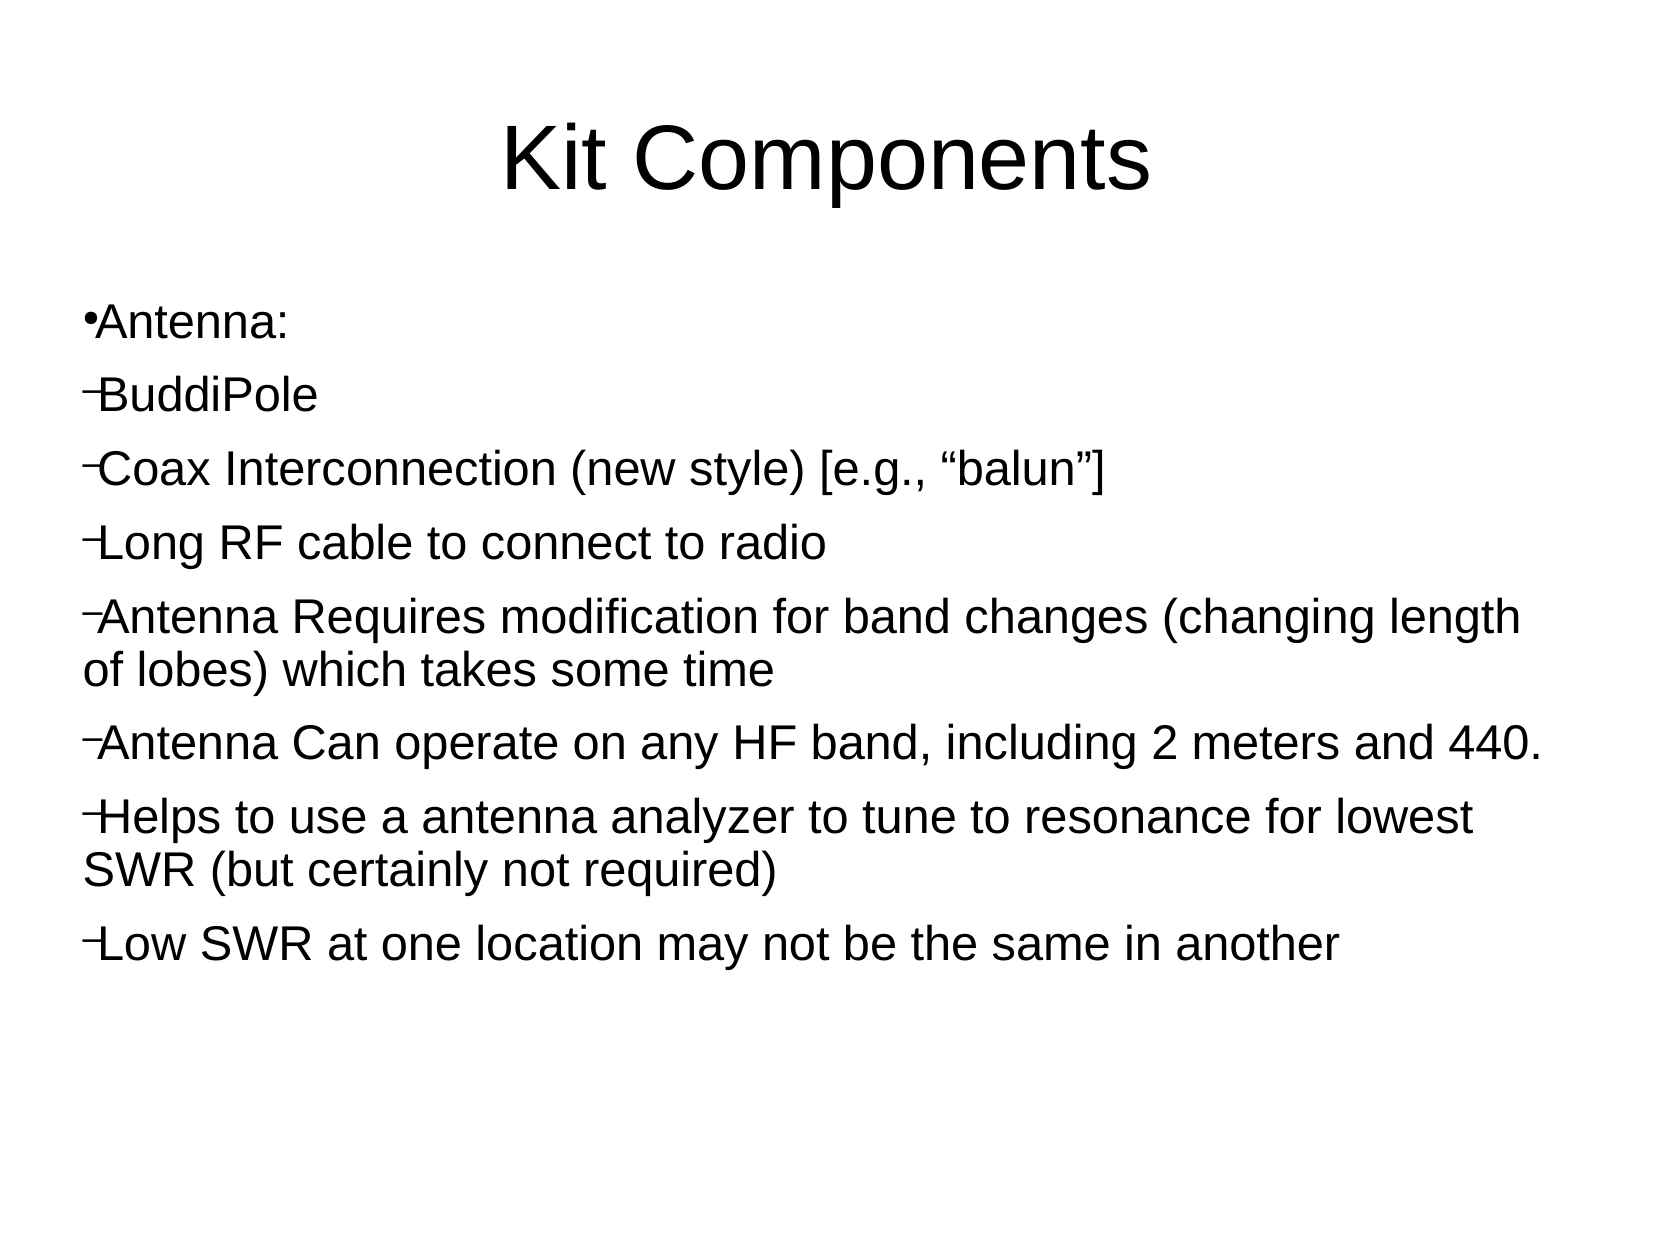

# Kit Components
Antenna:
BuddiPole
Coax Interconnection (new style) [e.g., “balun”]
Long RF cable to connect to radio
Antenna Requires modification for band changes (changing length of lobes) which takes some time
Antenna Can operate on any HF band, including 2 meters and 440.
Helps to use a antenna analyzer to tune to resonance for lowest SWR (but certainly not required)
Low SWR at one location may not be the same in another